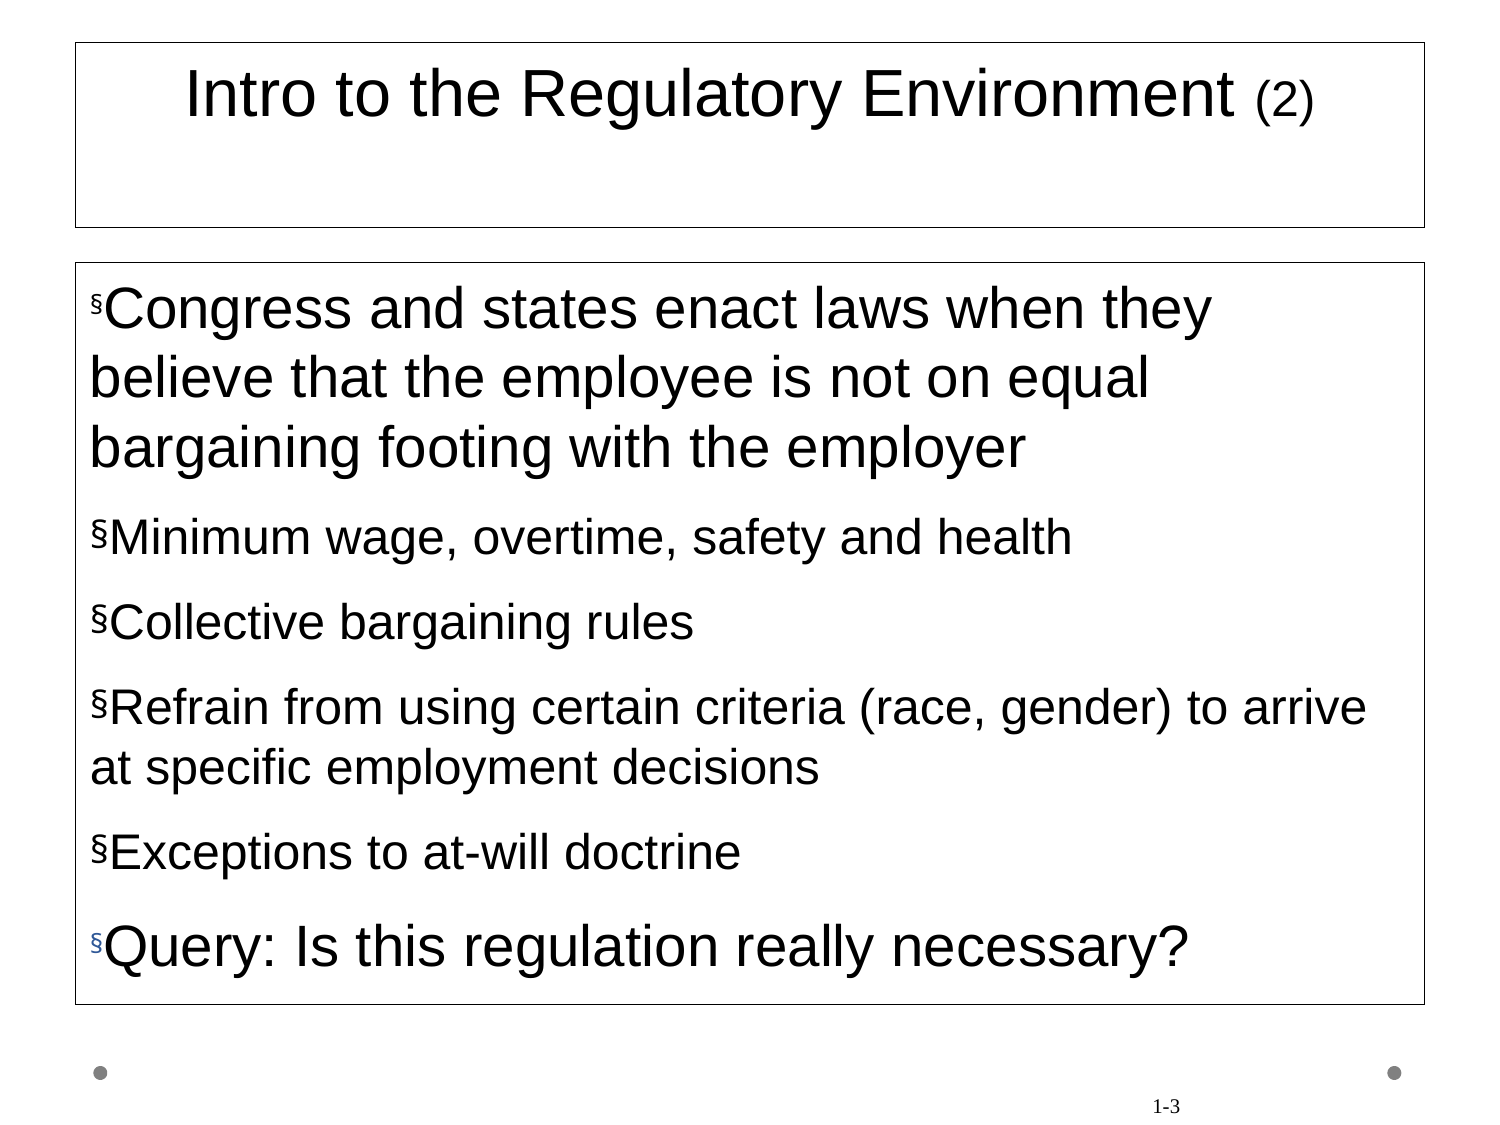

# Intro to the Regulatory Environment (2)
Congress and states enact laws when they believe that the employee is not on equal bargaining footing with the employer
Minimum wage, overtime, safety and health
Collective bargaining rules
Refrain from using certain criteria (race, gender) to arrive at specific employment decisions
Exceptions to at-will doctrine
Query: Is this regulation really necessary?